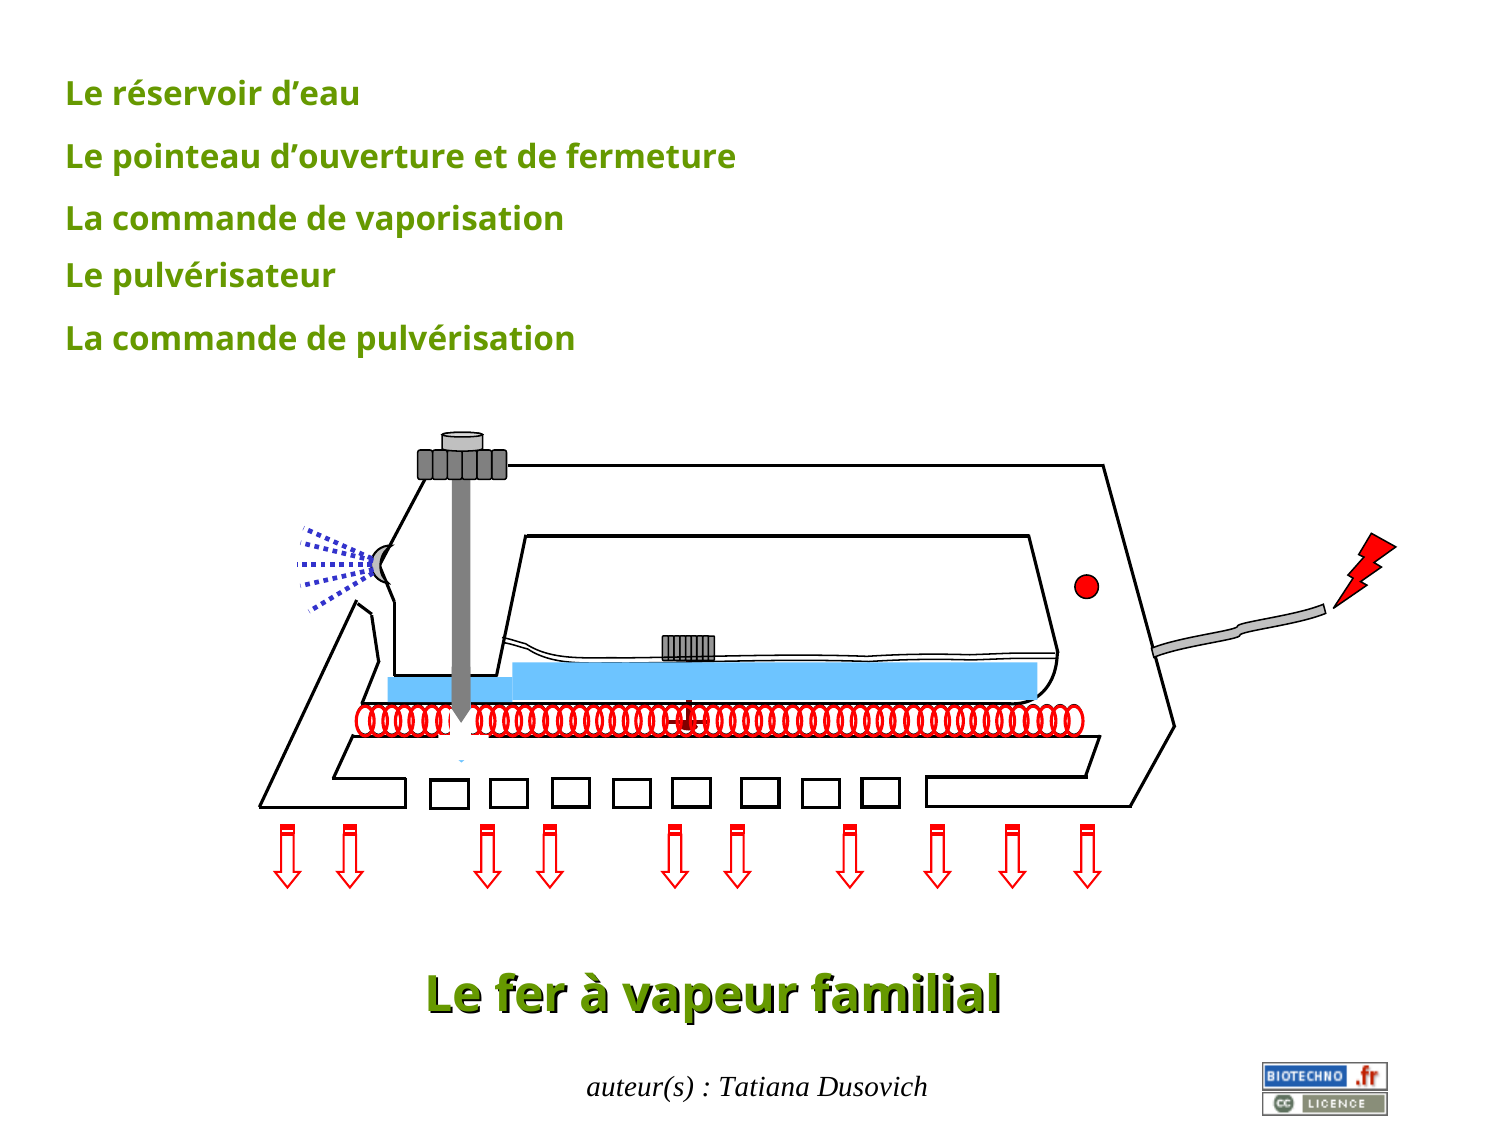

Le réservoir d’eau
Le pointeau d’ouverture et de fermeture
La commande de vaporisation
Le pulvérisateur
La commande de pulvérisation
Le fer à vapeur familial